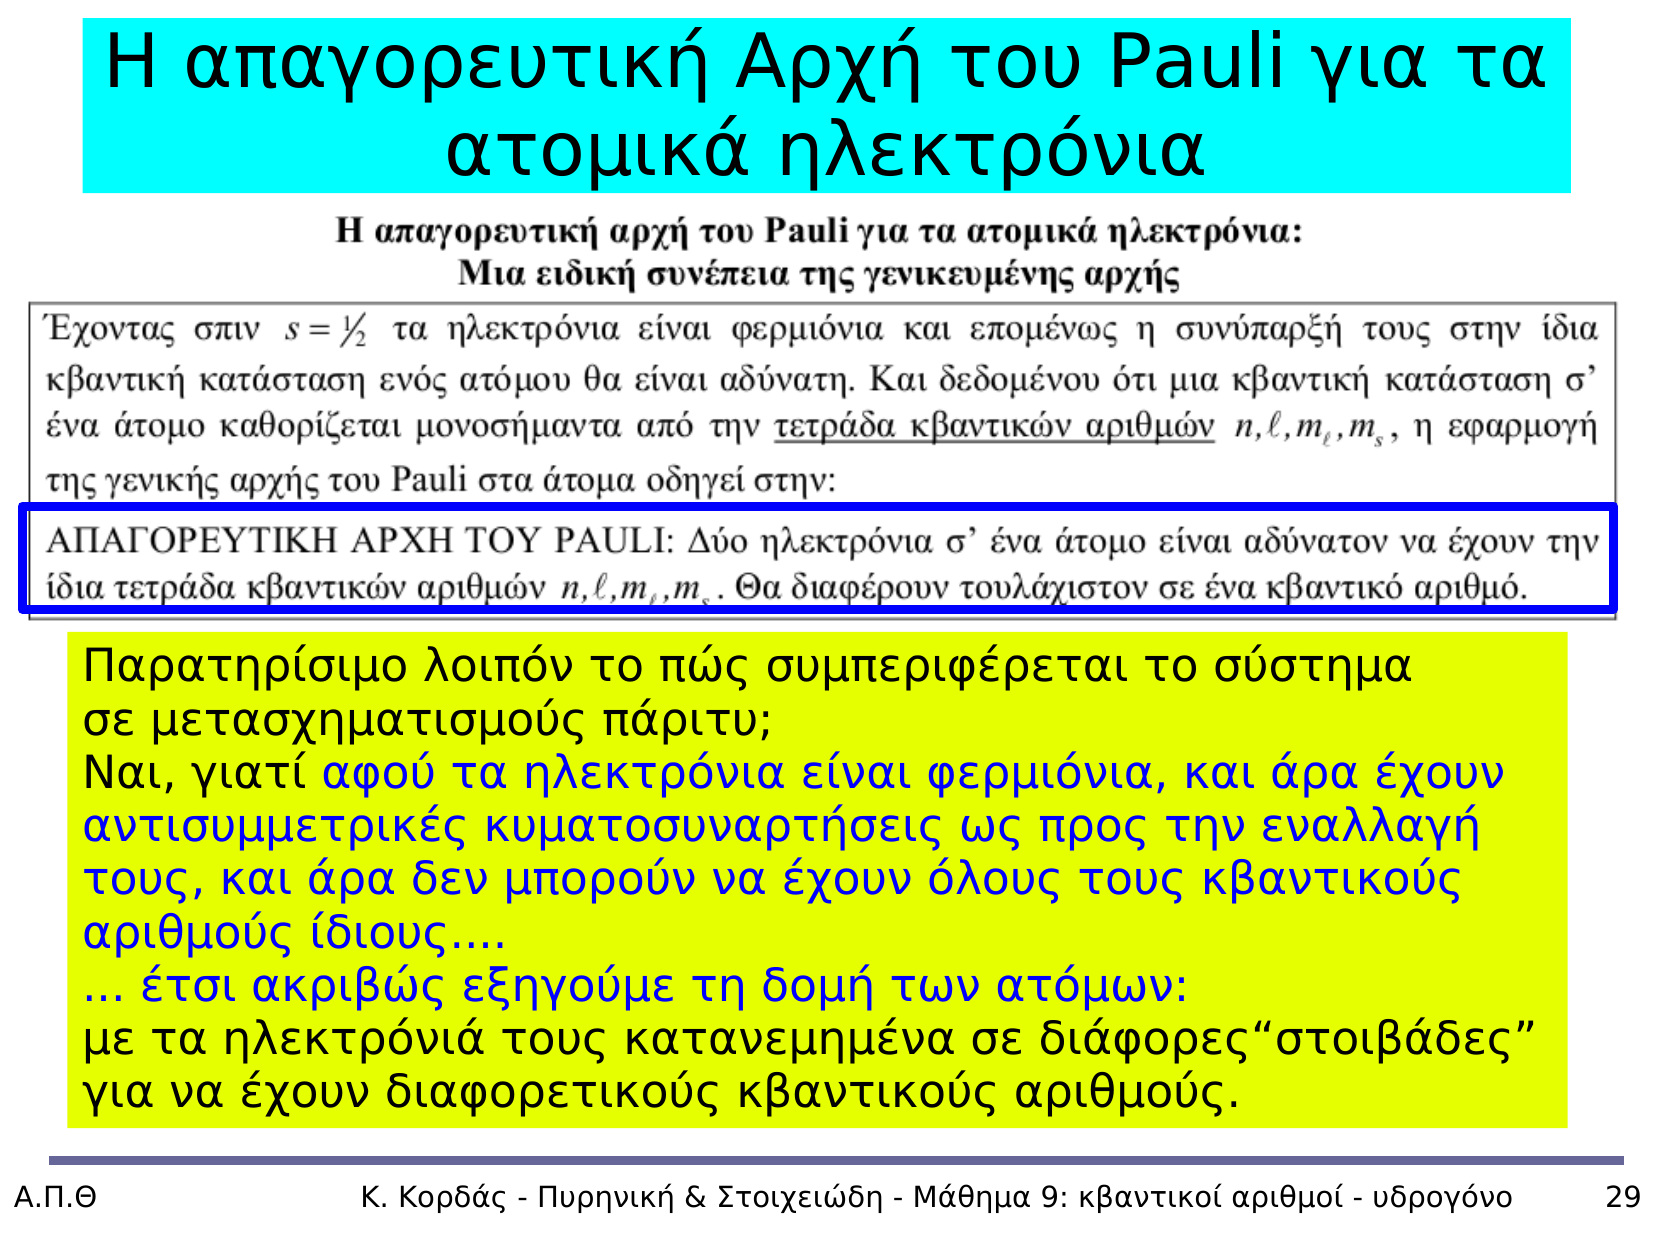

# Η απαγορευτική Αρχή του Pauli για τα ατομικά ηλεκτρόνια
Παρατηρίσιμο λοιπόν το πώς συμπεριφέρεται το σύστημα
σε μετασχηματισμούς πάριτυ;
Ναι, γιατί αφού τα ηλεκτρόνια είναι φερμιόνια, και άρα έχουν
αντισυμμετρικές κυματοσυναρτήσεις ως προς την εναλλαγή
τους, και άρα δεν μπορούν να έχουν όλους τους κβαντικούς
αριθμούς ίδιους....
... έτσι ακριβώς εξηγούμε τη δομή των ατόμων:
με τα ηλεκτρόνιά τους κατανεμημένα σε διάφορες“στοιβάδες”
για να έχουν διαφορετικούς κβαντικούς αριθμούς.
Α.Π.Θ
Κ. Κορδάς - Πυρηνική & Στοιχειώδη - Μάθημα 9: κβαντικοί αριθμοί - υδρογόνο
29